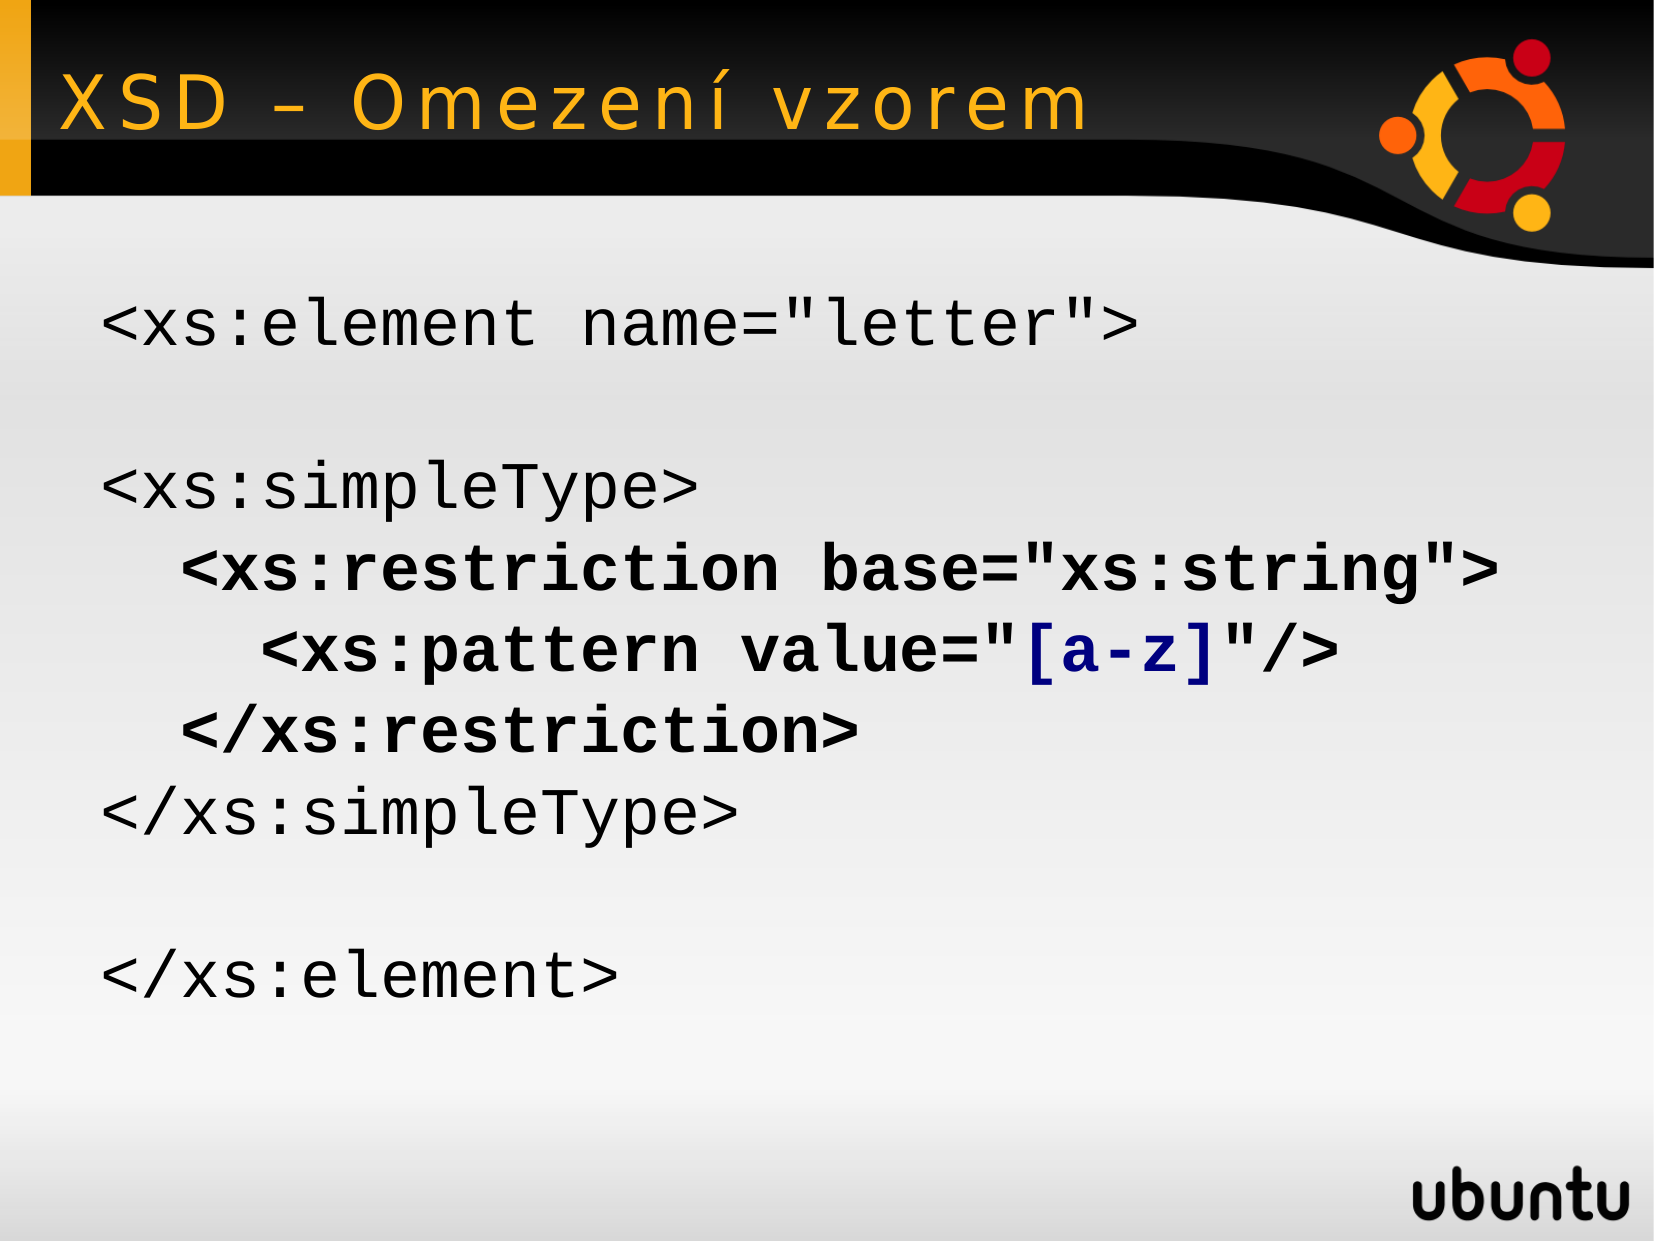

# XSD – Omezení vzorem
<xs:element name="letter">
<xs:simpleType>
 <xs:restriction base="xs:string">
 <xs:pattern value="[a-z]"/>
 </xs:restriction>
</xs:simpleType>
</xs:element>